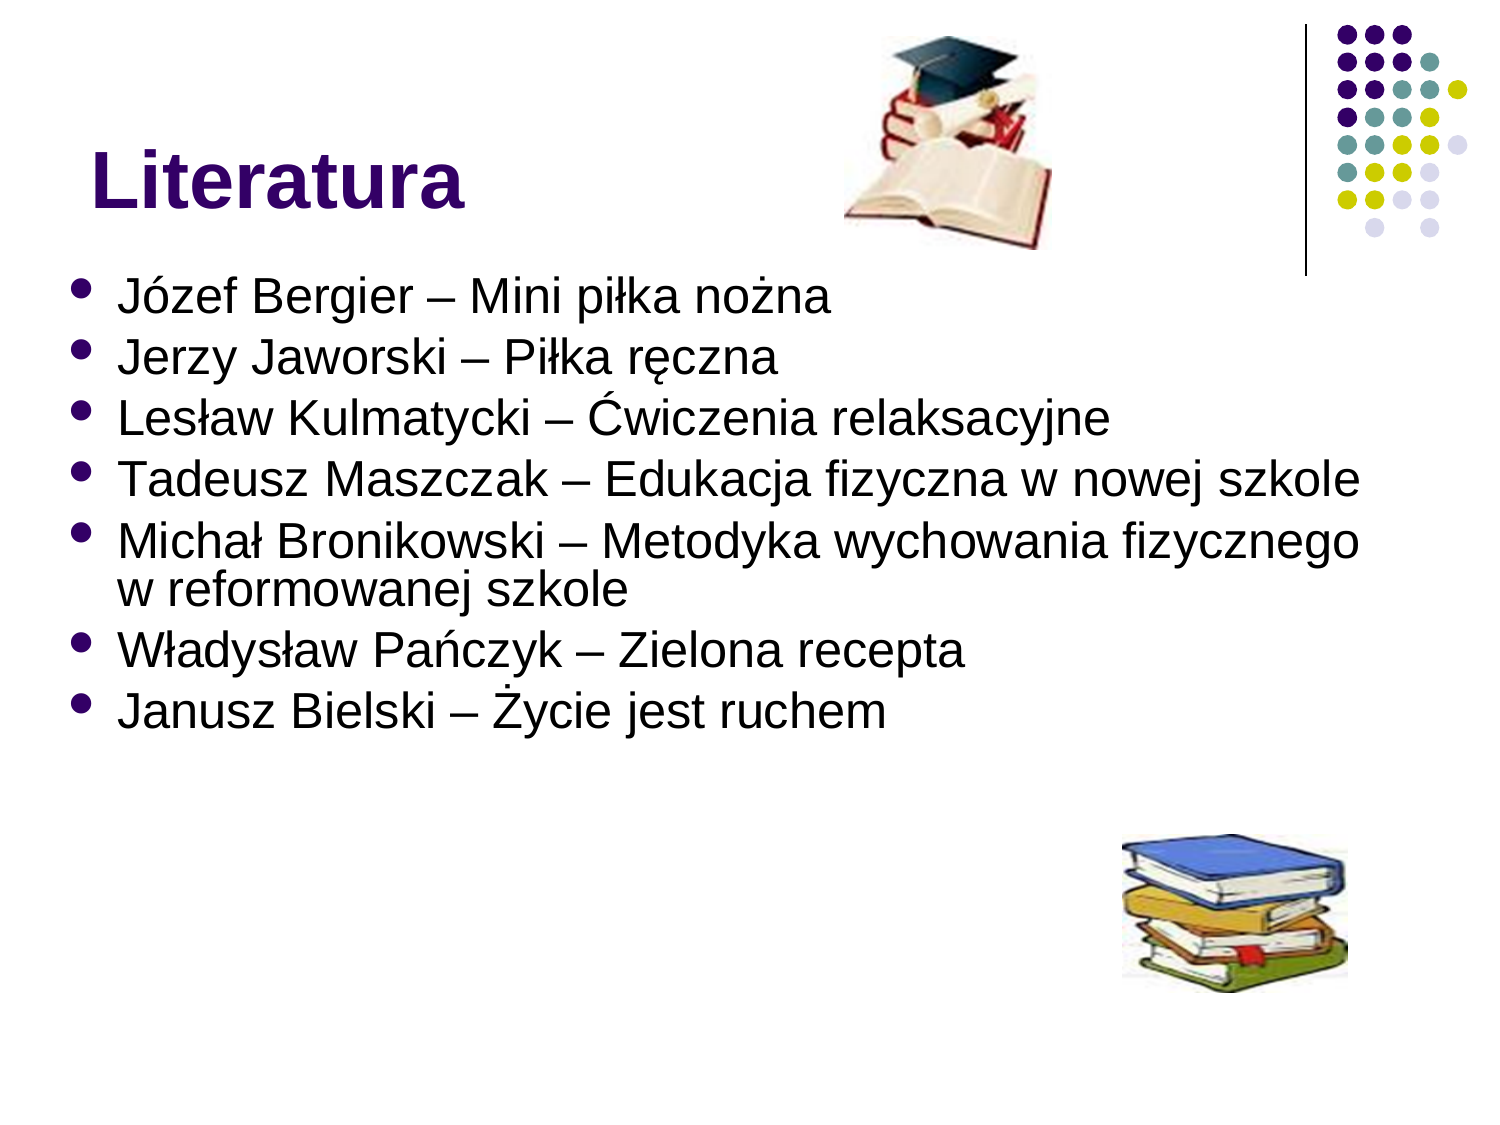

# Literatura
Józef Bergier – Mini piłka nożna
Jerzy Jaworski – Piłka ręczna
Lesław Kulmatycki – Ćwiczenia relaksacyjne
Tadeusz Maszczak – Edukacja fizyczna w nowej szkole
Michał Bronikowski – Metodyka wychowania fizycznego w reformowanej szkole
Władysław Pańczyk – Zielona recepta
Janusz Bielski – Życie jest ruchem